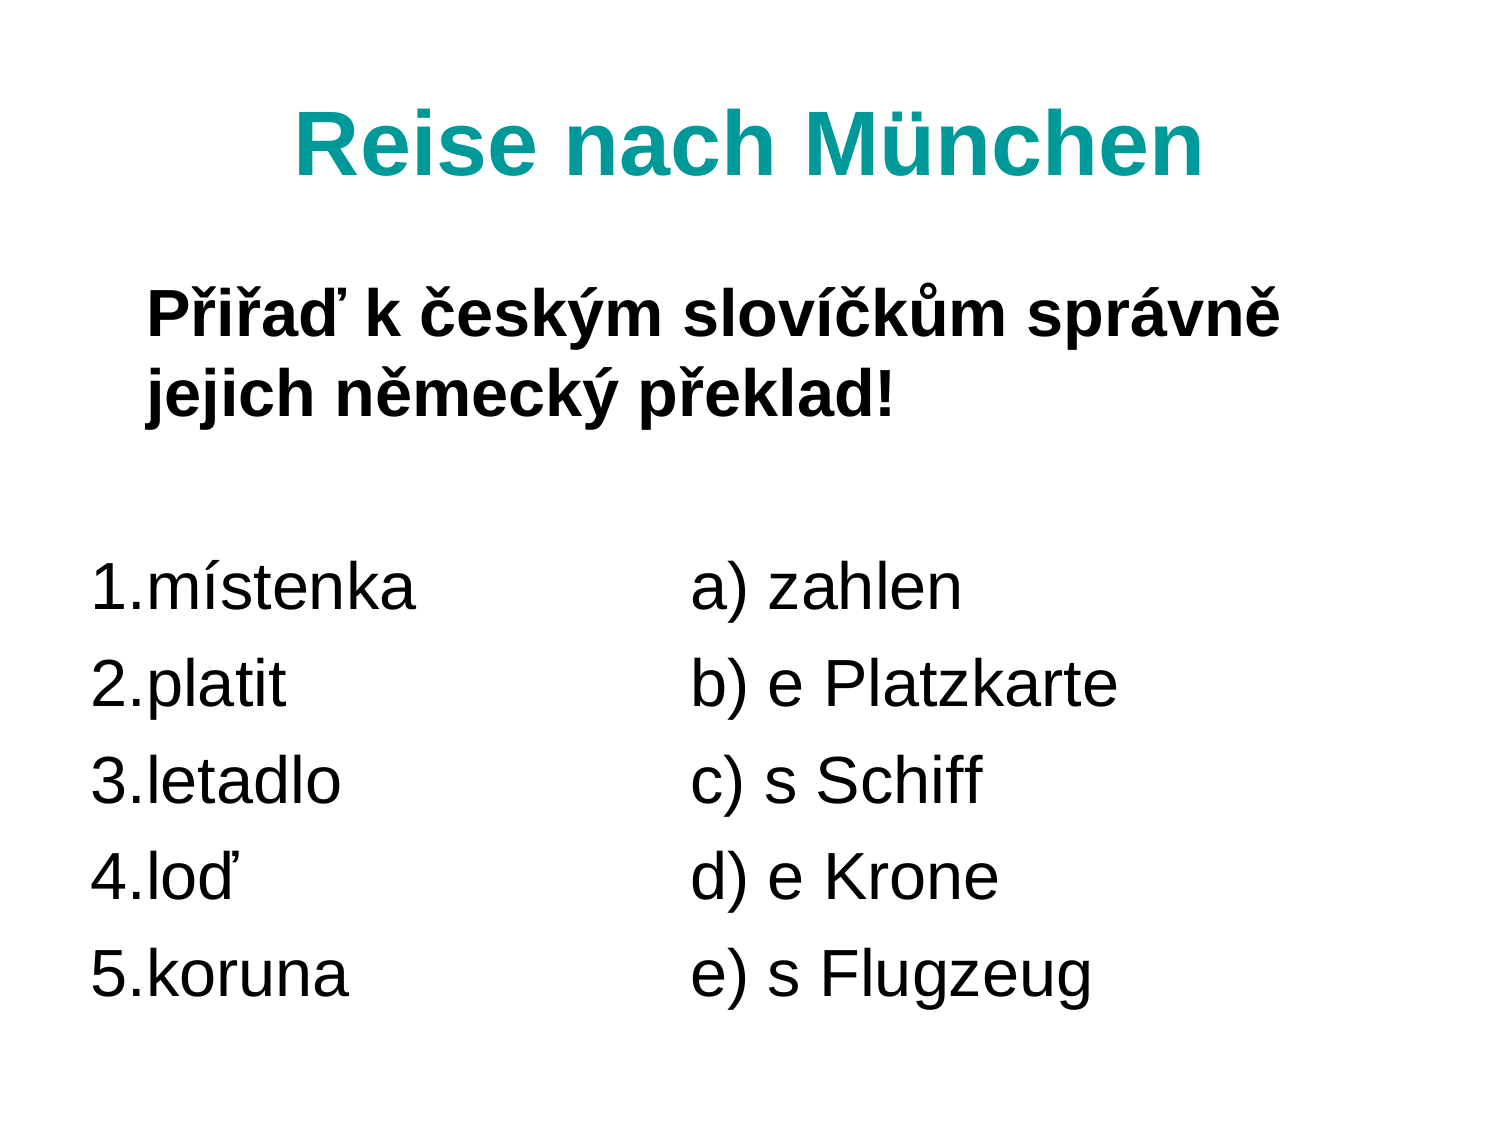

# Reise nach München
	Přiřaď k českým slovíčkům správně jejich německý překlad!
místenka		a) zahlen
platit			b) e Platzkarte
letadlo			c) s Schiff
loď				d) e Krone
koruna			e) s Flugzeug